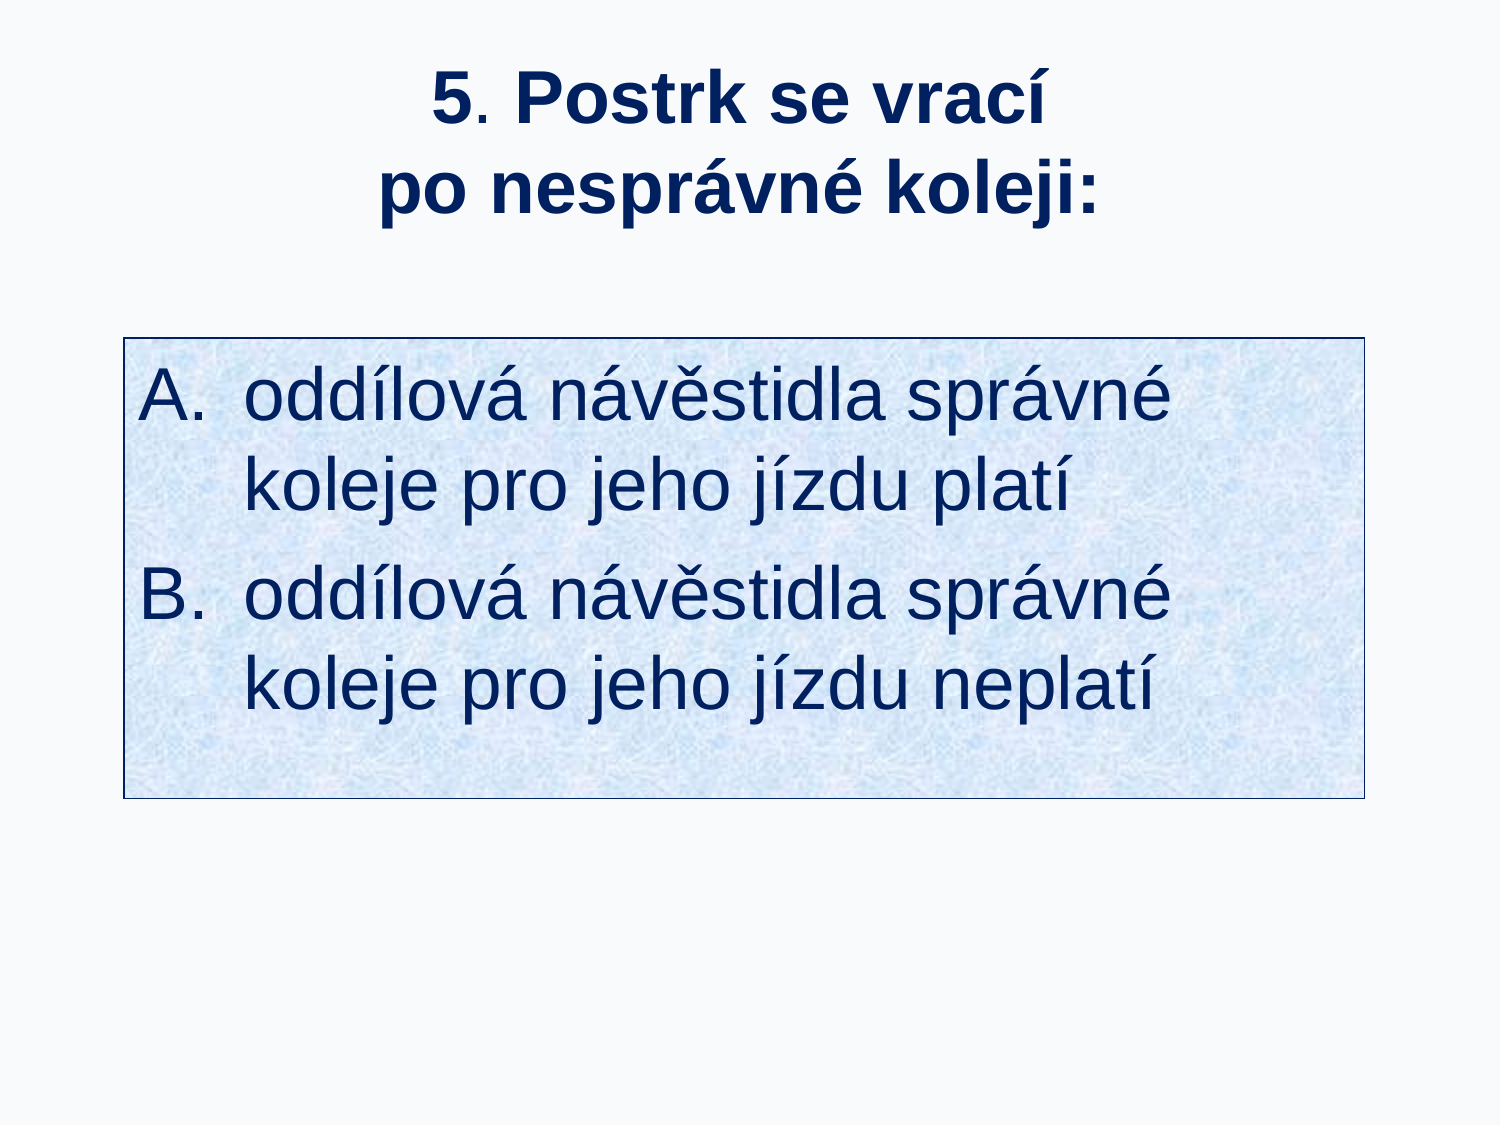

# 5. Postrk se vrací po nesprávné koleji:
 oddílová návěstidla správné
 koleje pro jeho jízdu platí
 oddílová návěstidla správné
 koleje pro jeho jízdu neplatí